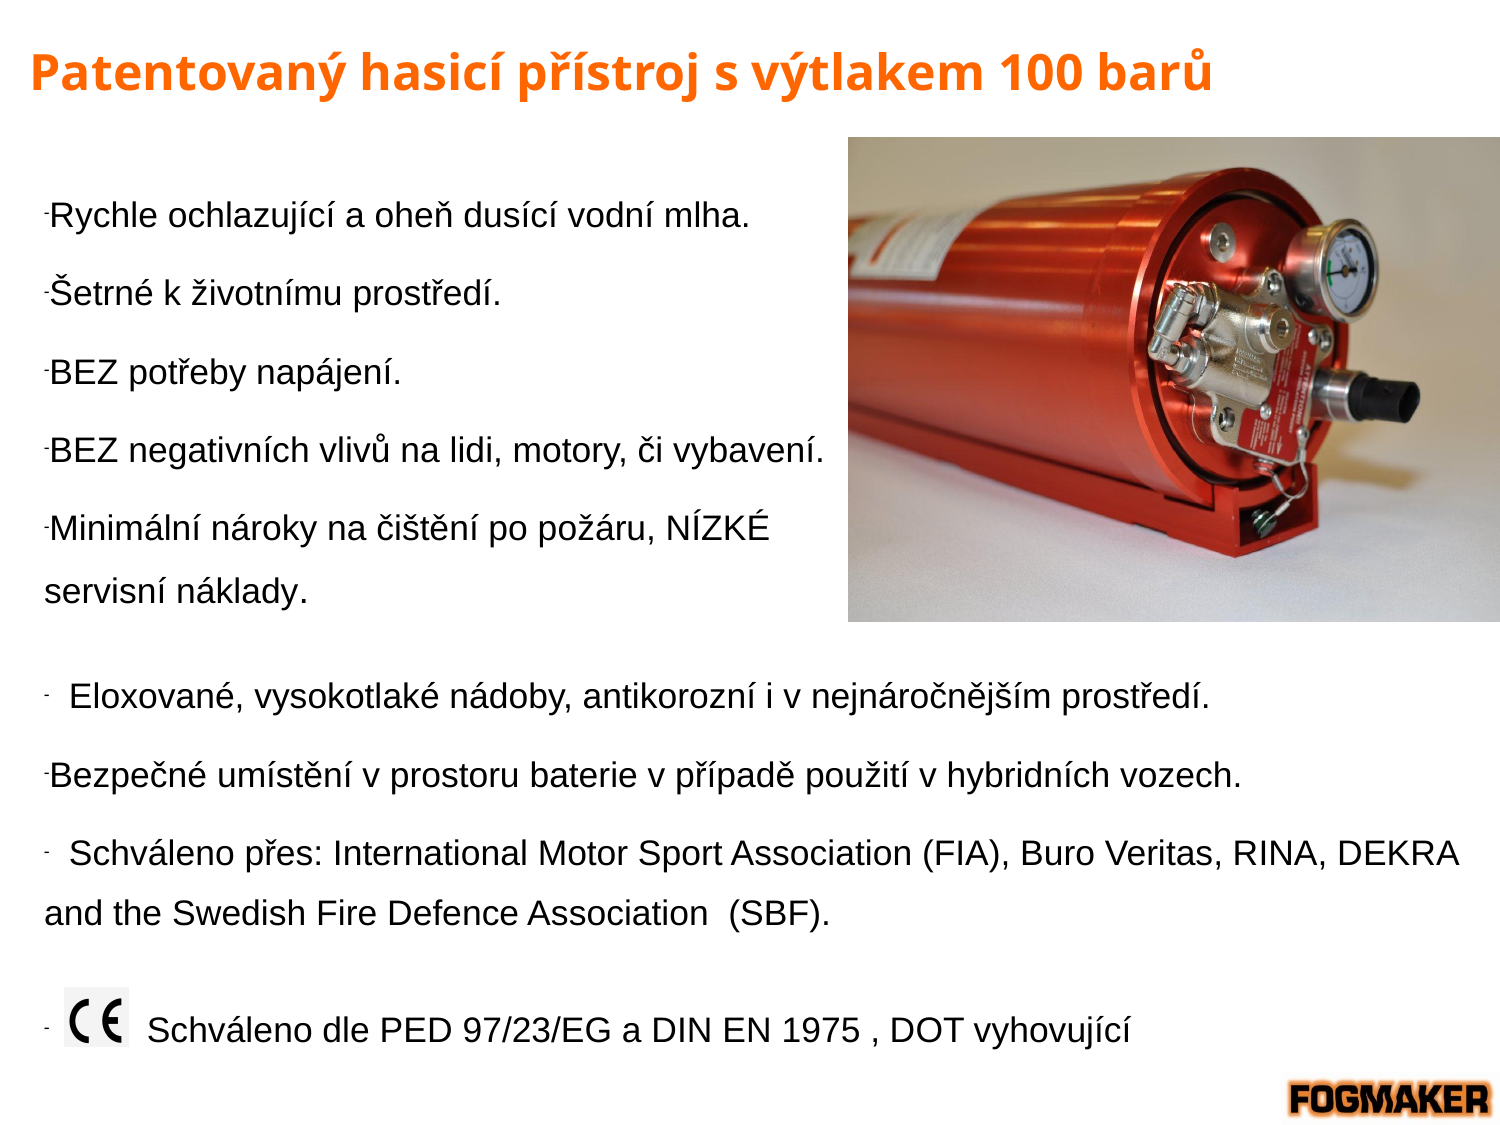

Patentovaný hasicí přístroj s výtlakem 100 barů
Rychle ochlazující a oheň dusící vodní mlha.
Šetrné k životnímu prostředí.
BEZ potřeby napájení.
BEZ negativních vlivů na lidi, motory, či vybavení.
Minimální nároky na čištění po požáru, NÍZKÉ servisní náklady.
 Eloxované, vysokotlaké nádoby, antikorozní i v nejnáročnějším prostředí.
Bezpečné umístění v prostoru baterie v případě použití v hybridních vozech.
 Schváleno přes: International Motor Sport Association (FIA), Buro Veritas, RINA, DEKRA and the Swedish Fire Defence Association (SBF).
 Schváleno dle PED 97/23/EG a DIN EN 1975 , DOT vyhovující